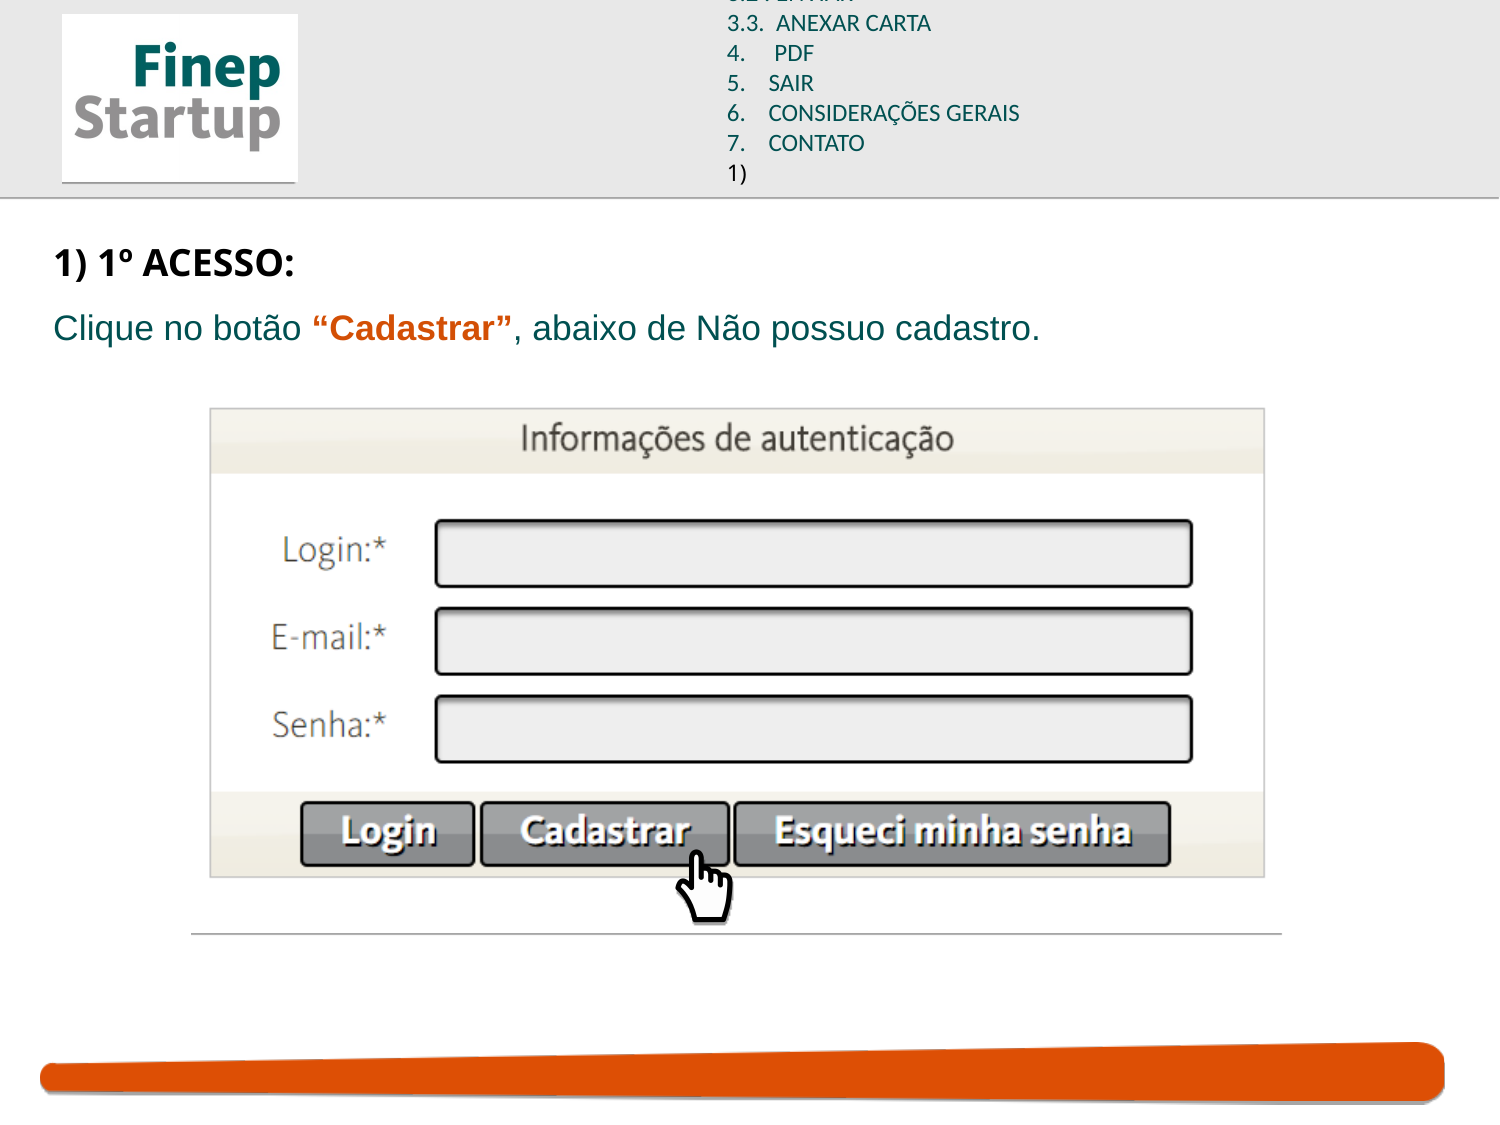

1. 1º ACESSO
2. CADASTRO
3. BOTÕES DO FORMULÁRIO
3.1. SALVAR
3.2 . ENVIAR
3.3. ANEXAR CARTA
4. PDF
5. SAIR
6. CONSIDERAÇÕES GERAIS
7. CONTATO
# 1. 1º Acesso
1) 1º ACESSO:
Clique no botão “Cadastrar”, abaixo de Não possuo cadastro.